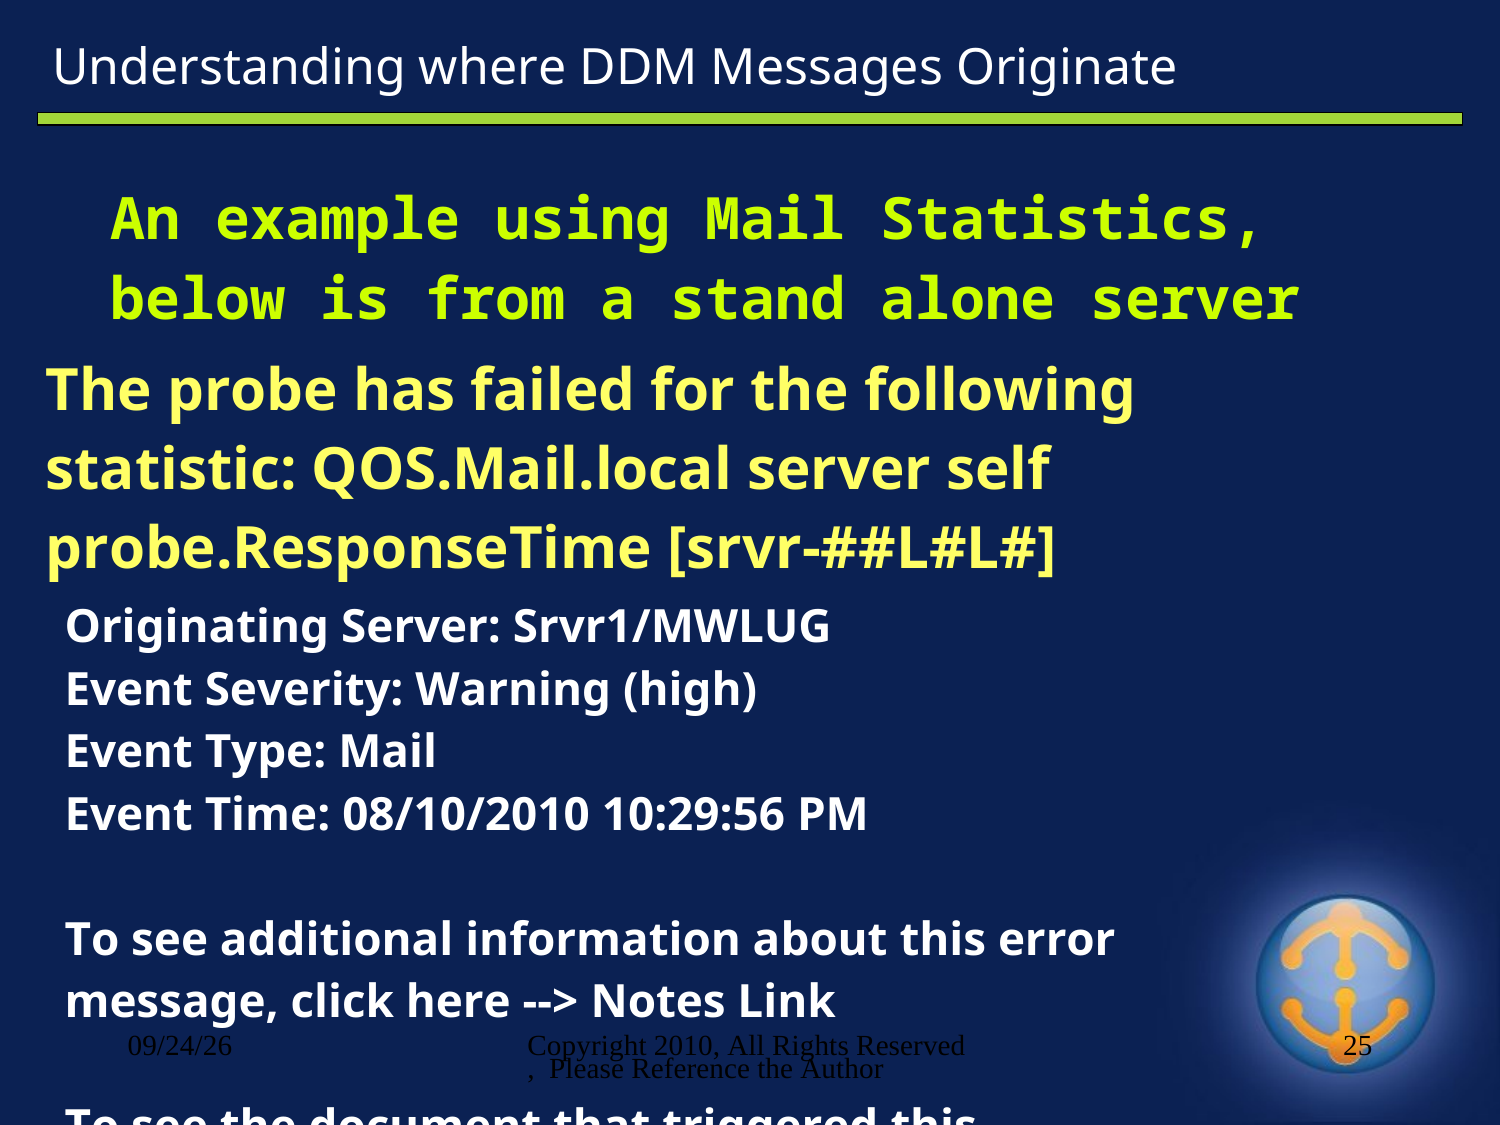

Understanding where DDM Messages Originate
An example using Mail Statistics, below is from a stand alone server
The probe has failed for the following statistic: QOS.Mail.local server self probe.ResponseTime [srvr-##L#L#]
Originating Server: Srvr1/MWLUG
Event Severity: Warning (high)
Event Type: Mail
Event Time: 08/10/2010 10:29:56 PM
To see additional information about this error message, click here --> Notes Link
To see the document that triggered this notification, click here --> Notes Link
Copyright 2010, All Rights Reserved, Please Reference the Author
25